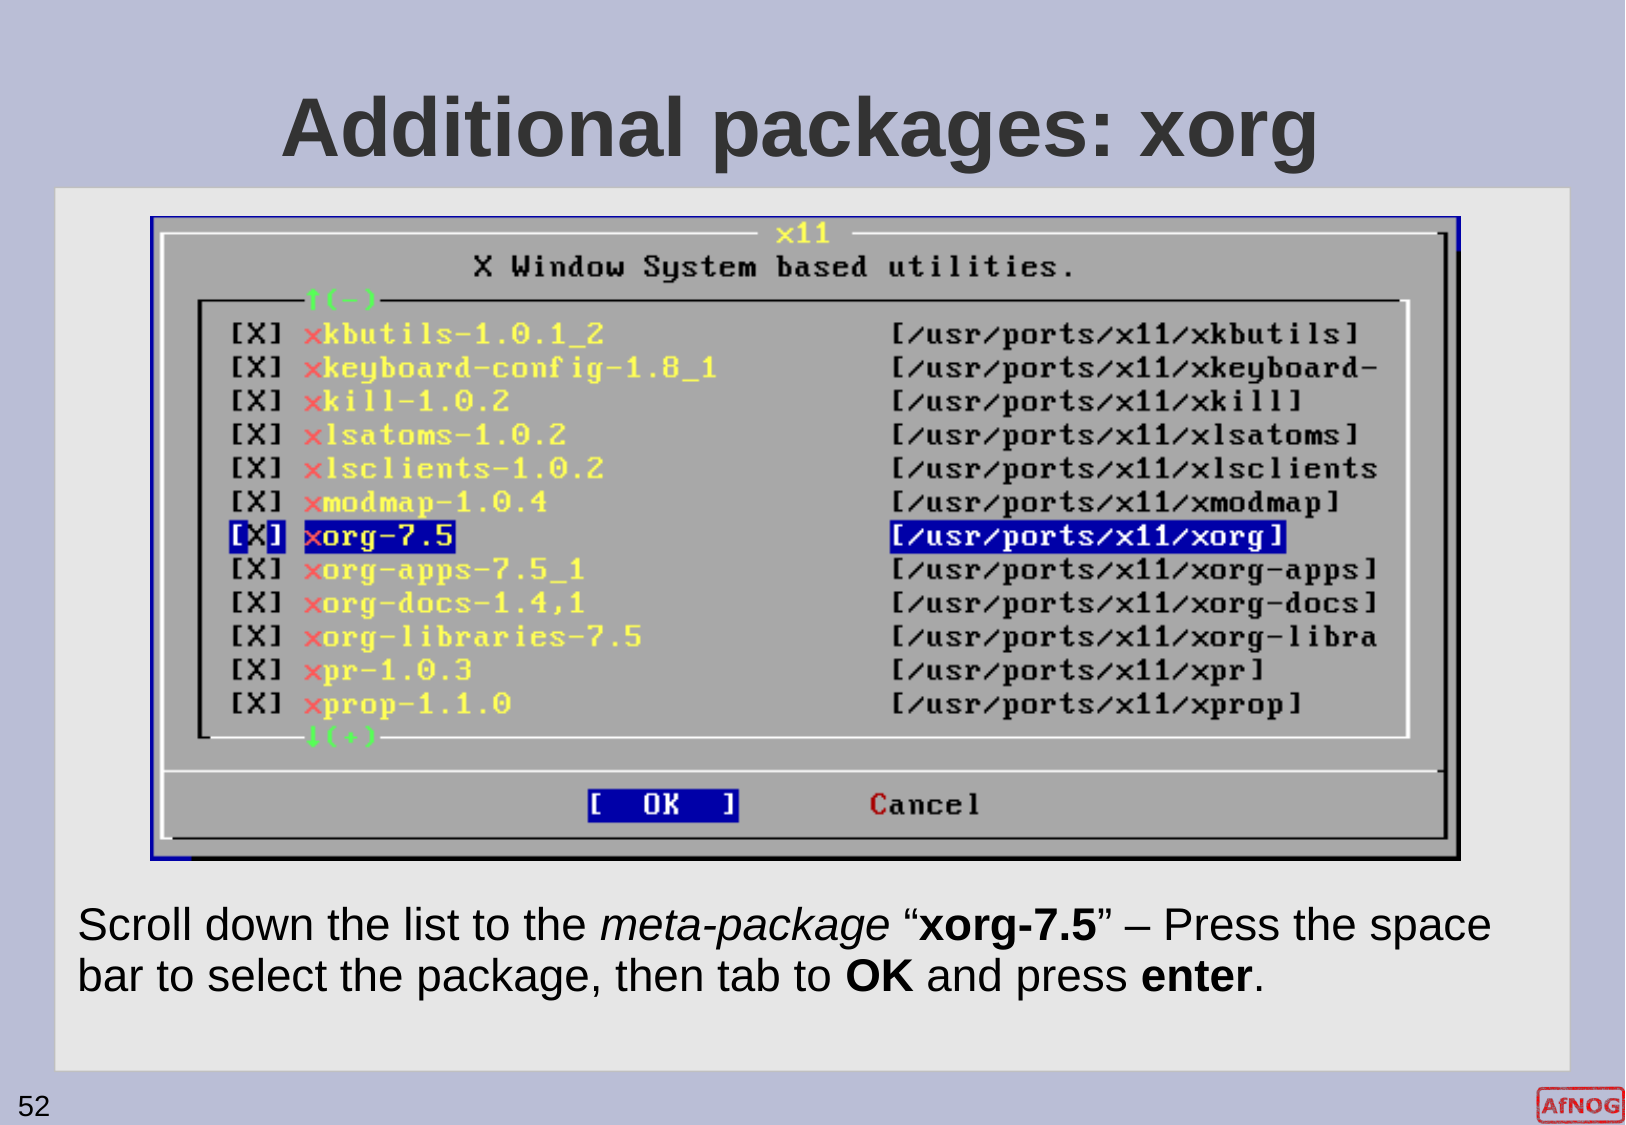

Additional packages: xorg
Scroll down the list to the meta-package “xorg-7.5” – Press the space bar to select the package, then tab to OK and press enter.